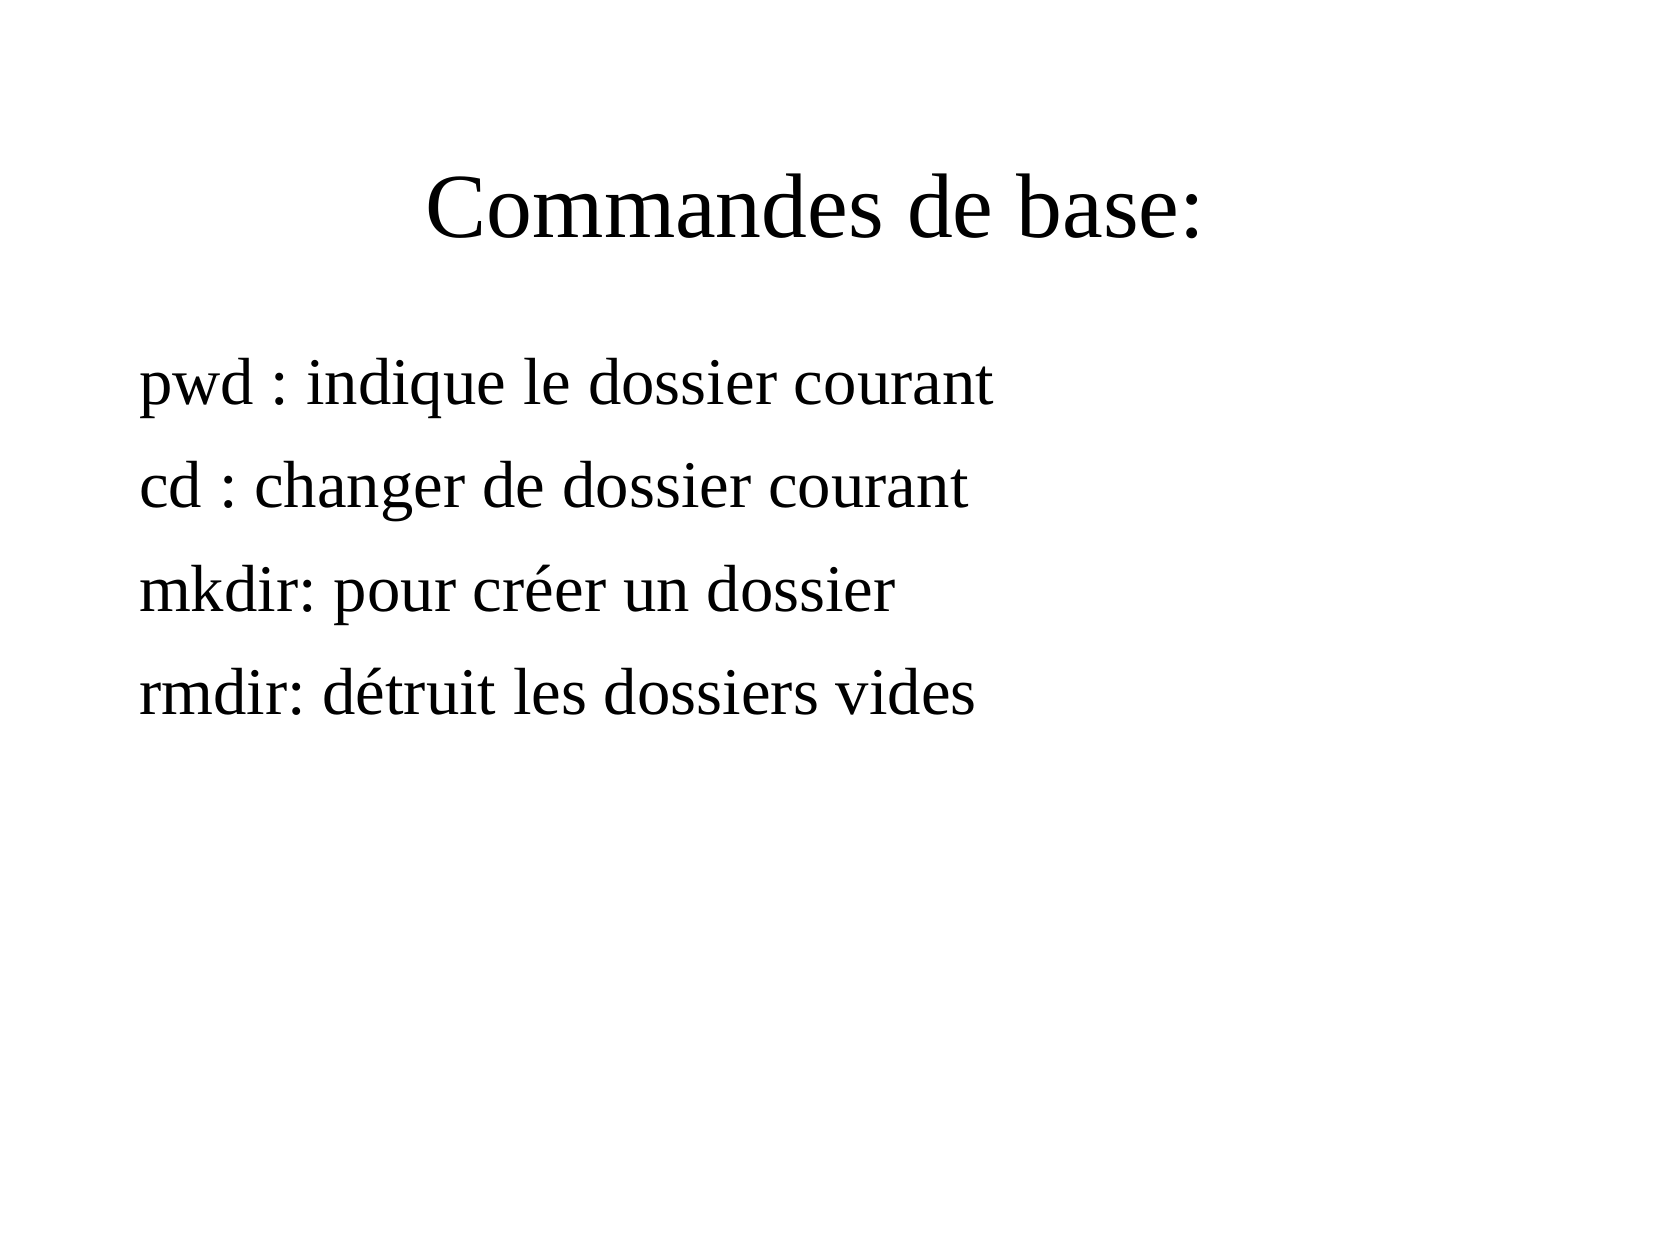

# Commandes de base:
pwd : indique le dossier courant
cd : changer de dossier courant
mkdir: pour créer un dossier
rmdir: détruit les dossiers vides